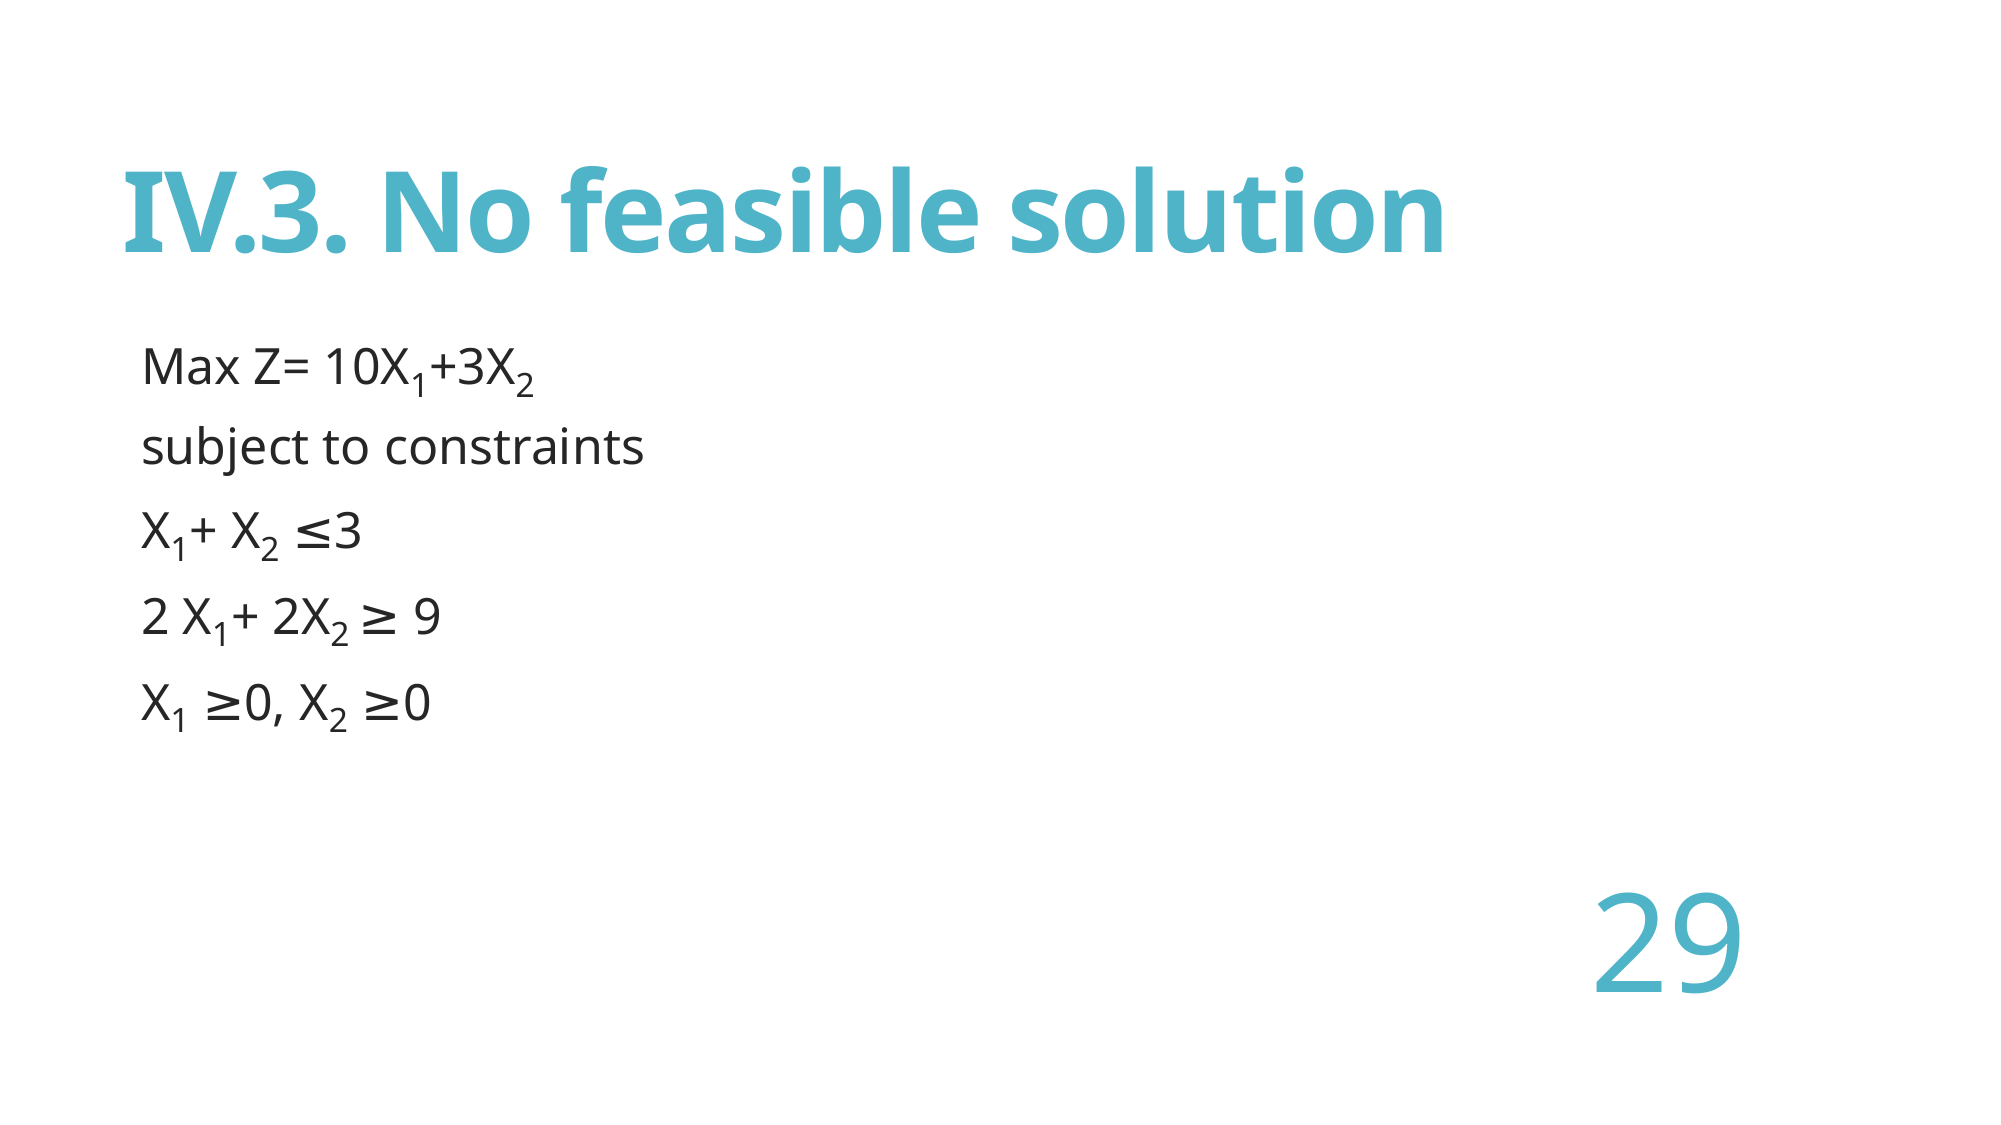

IV.3. No feasible solution
Max Z= 10X1+3X2
subject to constraints
X1+ X2 ≤3
2 X1+ 2X2 ≥ 9
X1 ≥0, X2 ≥0